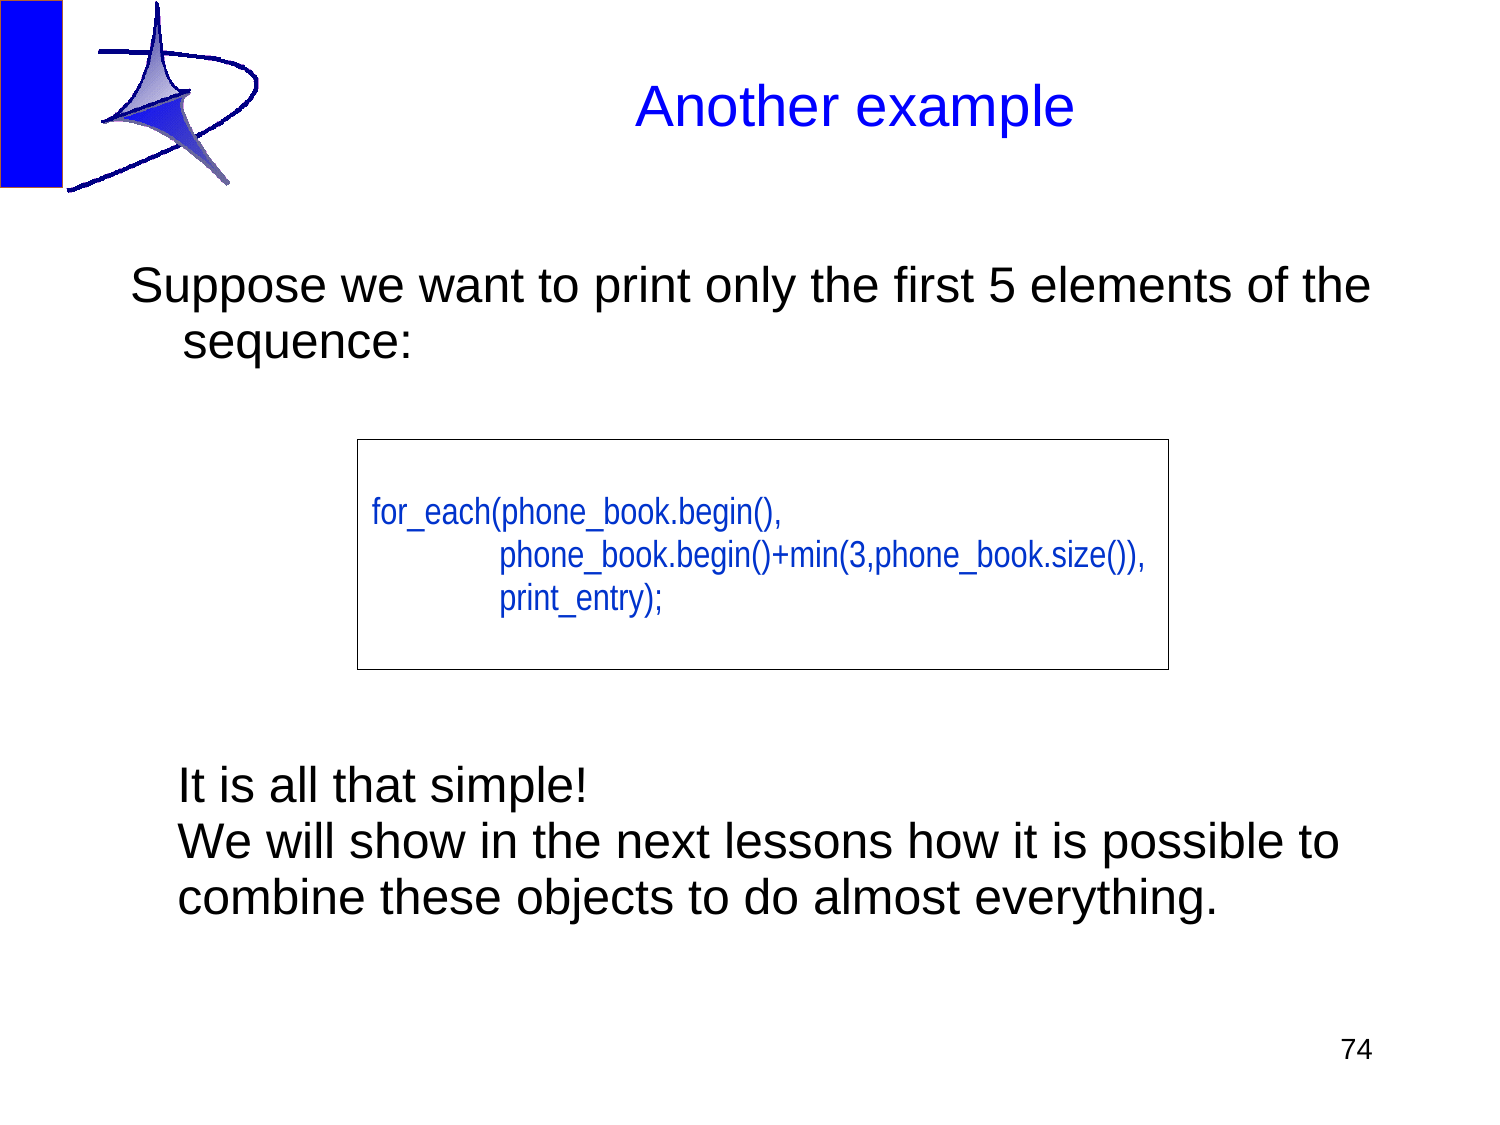

# Another example
Suppose we want to print only the first 5 elements of the sequence:
for_each(phone_book.begin(),
 phone_book.begin()+min(3,phone_book.size()),
 print_entry);
It is all that simple!
We will show in the next lessons how it is possible to combine these objects to do almost everything.
74